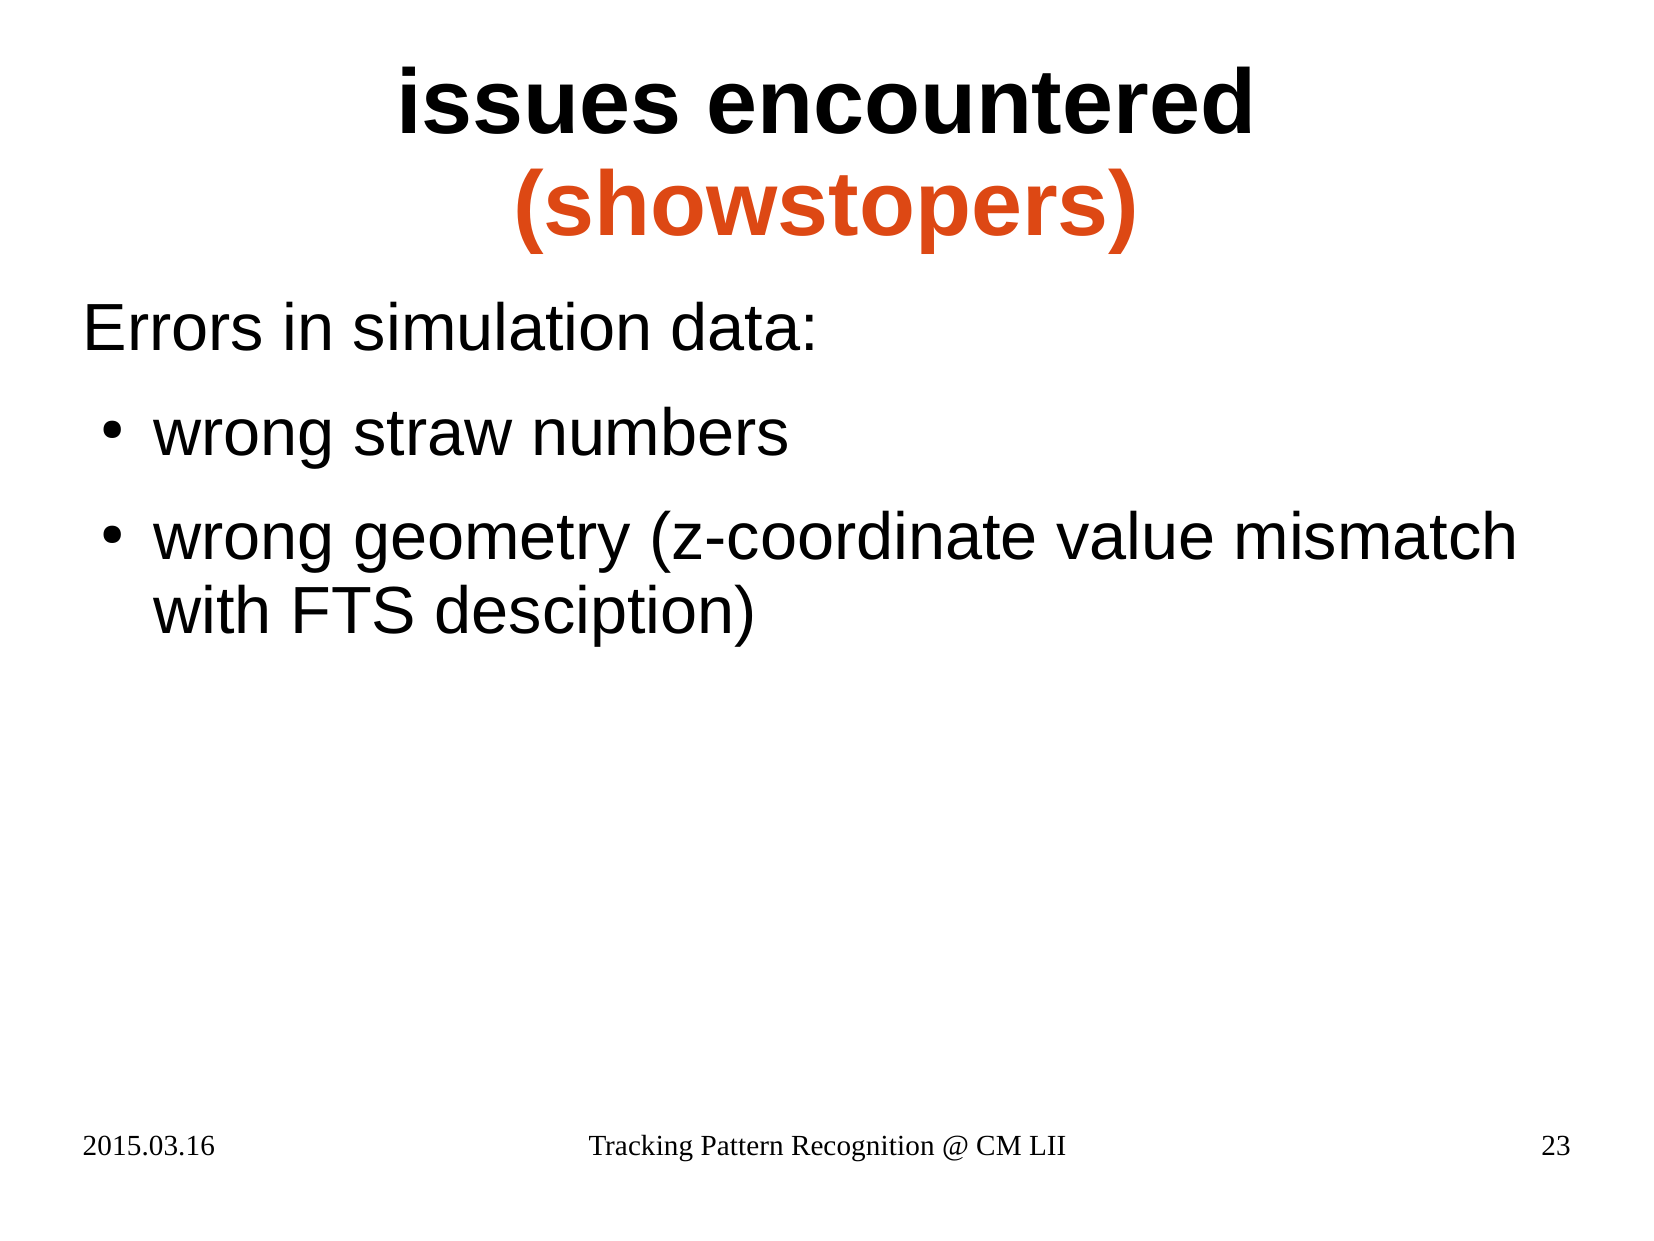

# issues encountered (showstopers)
Errors in simulation data:
wrong straw numbers
wrong geometry (z-coordinate value mismatch with FTS desciption)
2015.03.16
Tracking Pattern Recognition @ CM LII
23